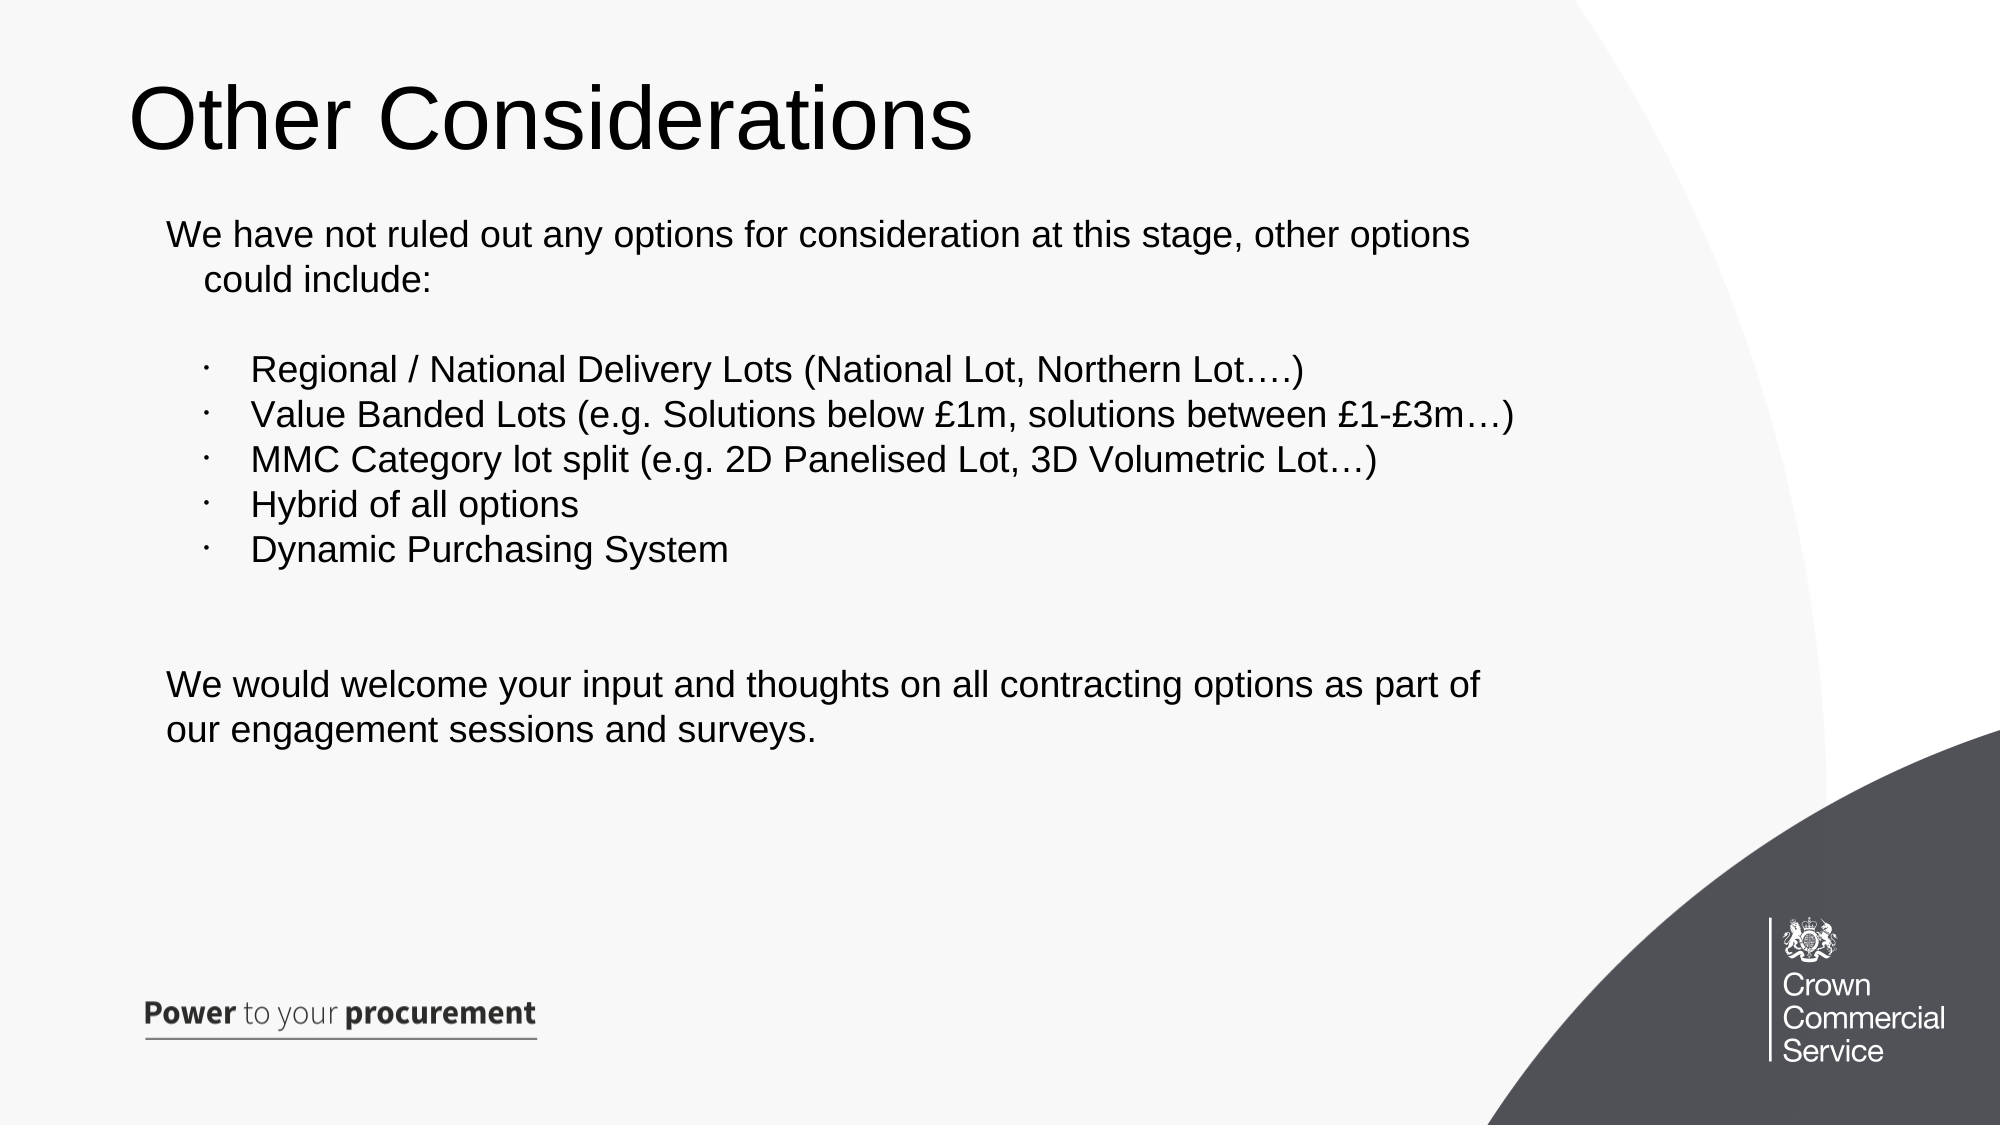

# Other Considerations
We have not ruled out any options for consideration at this stage, other options could include:
Regional / National Delivery Lots (National Lot, Northern Lot….)
Value Banded Lots (e.g. Solutions below £1m, solutions between £1-£3m…)
MMC Category lot split (e.g. 2D Panelised Lot, 3D Volumetric Lot…)
Hybrid of all options
Dynamic Purchasing System
We would welcome your input and thoughts on all contracting options as part of our engagement sessions and surveys.